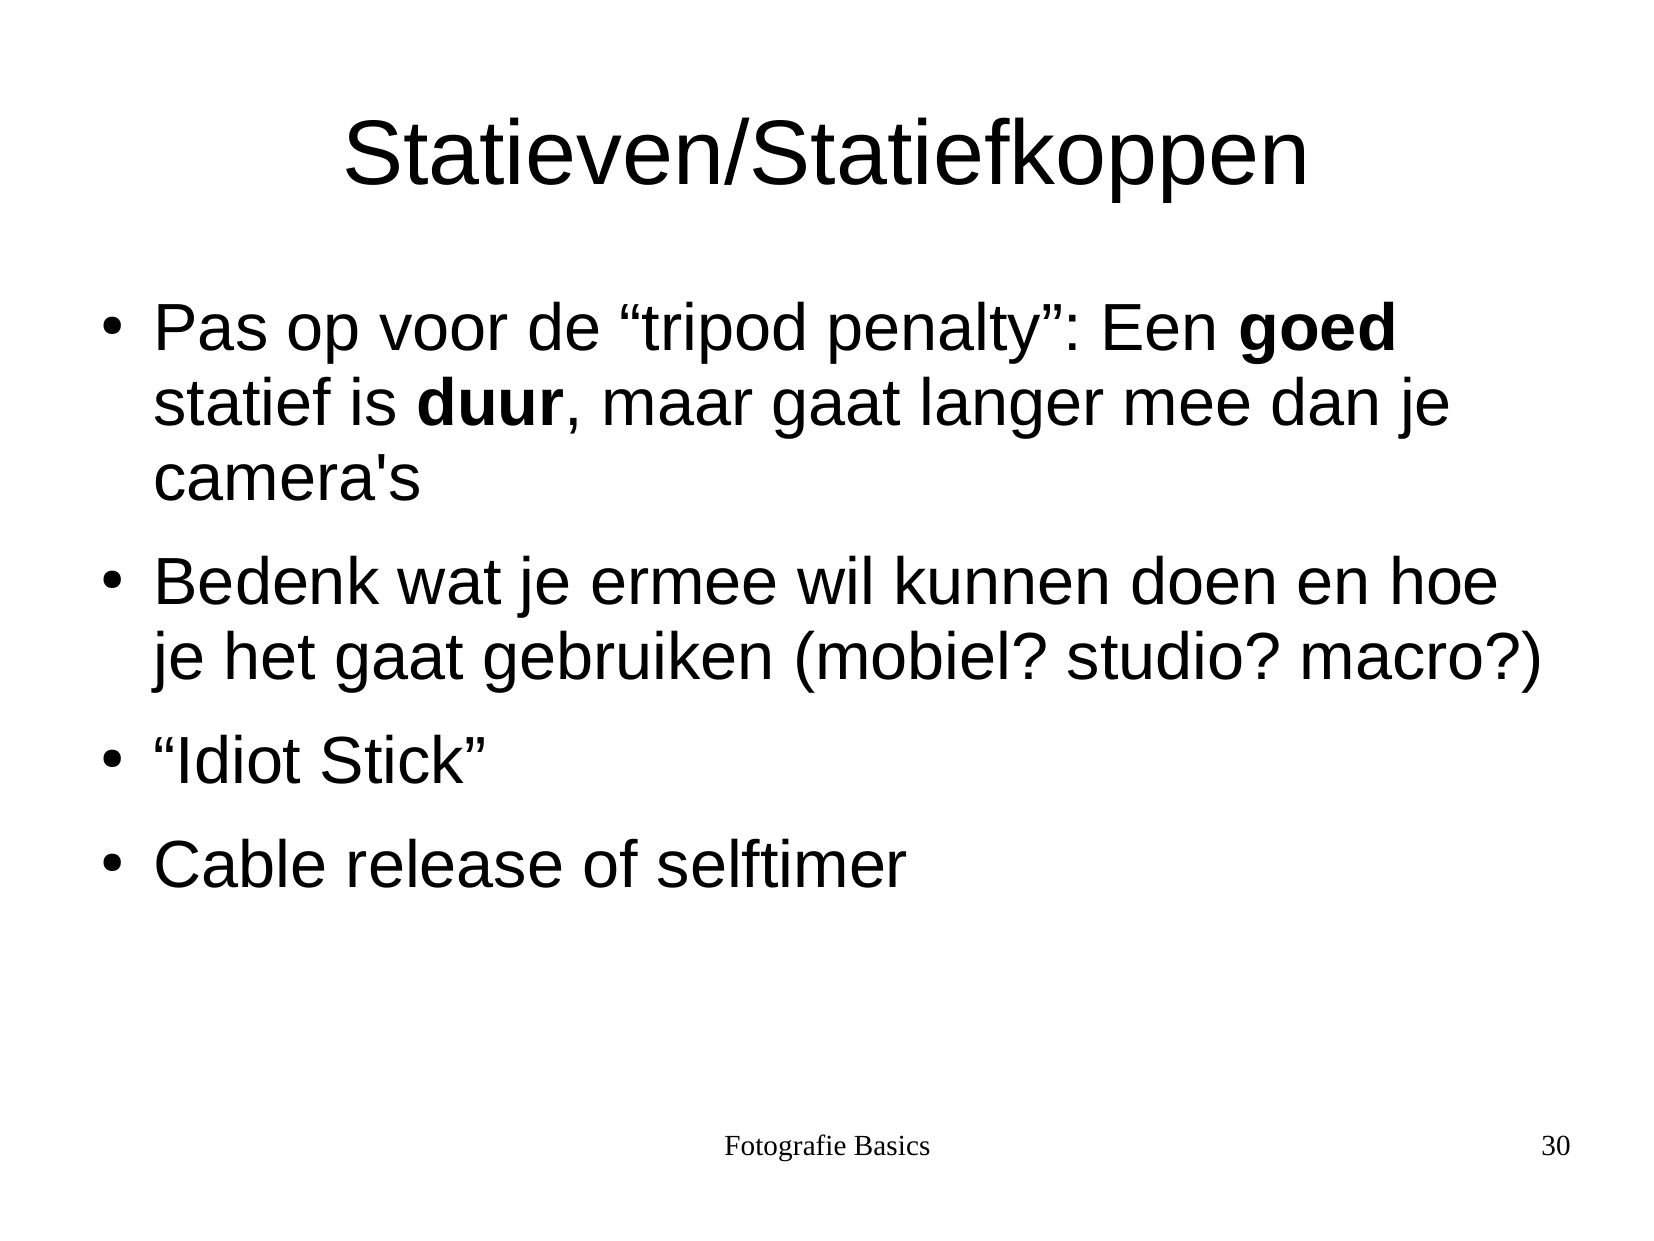

# Statieven/Statiefkoppen
Pas op voor de “tripod penalty”: Een goed statief is duur, maar gaat langer mee dan je camera's
Bedenk wat je ermee wil kunnen doen en hoe je het gaat gebruiken (mobiel? studio? macro?)
“Idiot Stick”
Cable release of selftimer
Fotografie Basics
30